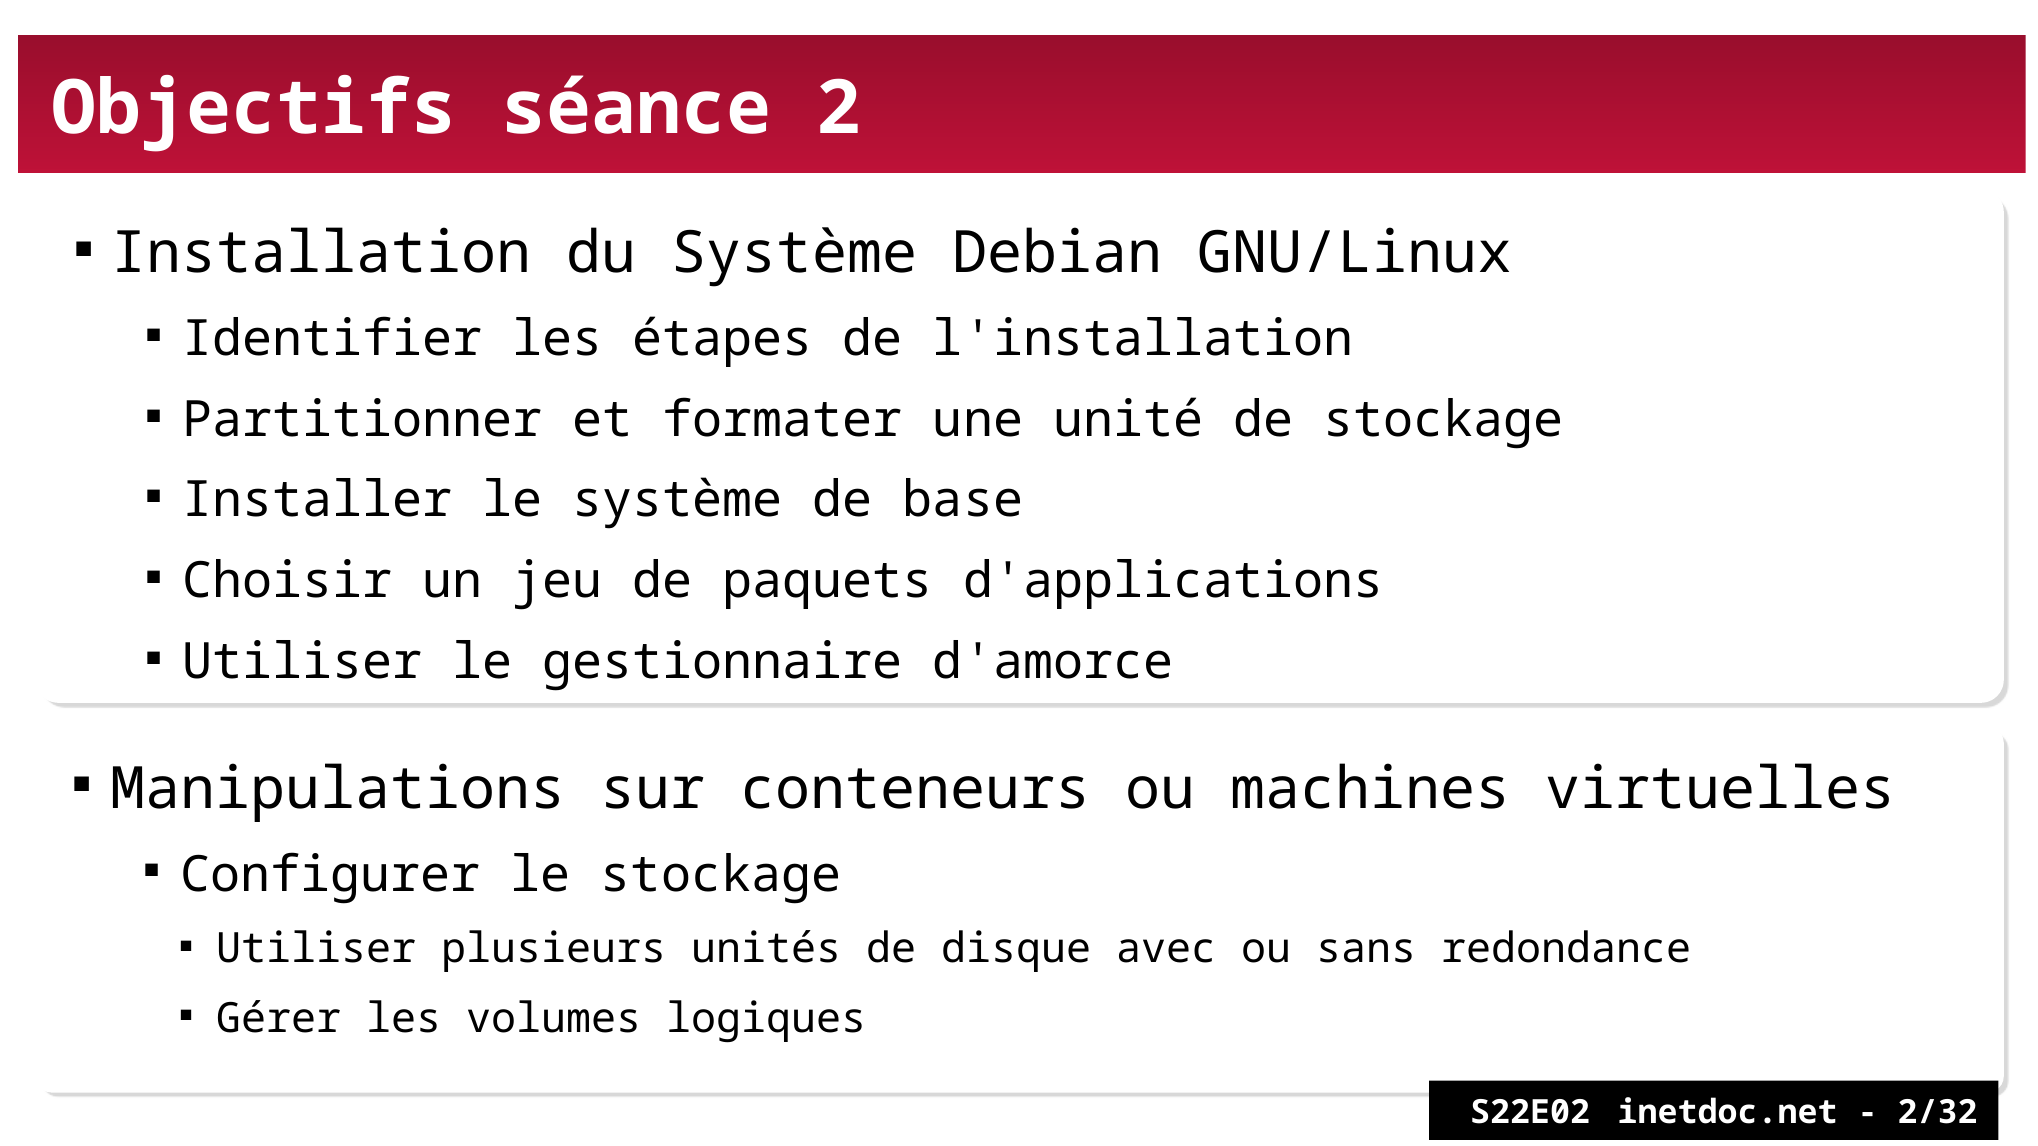

Objectifs séance 2
Installation du Système Debian GNU/Linux
Identifier les étapes de l'installation
Partitionner et formater une unité de stockage
Installer le système de base
Choisir un jeu de paquets d'applications
Utiliser le gestionnaire d'amorce
Manipulations sur conteneurs ou machines virtuelles
Configurer le stockage
Utiliser plusieurs unités de disque avec ou sans redondance
Gérer les volumes logiques
S22E02	inetdoc.net - 1/32